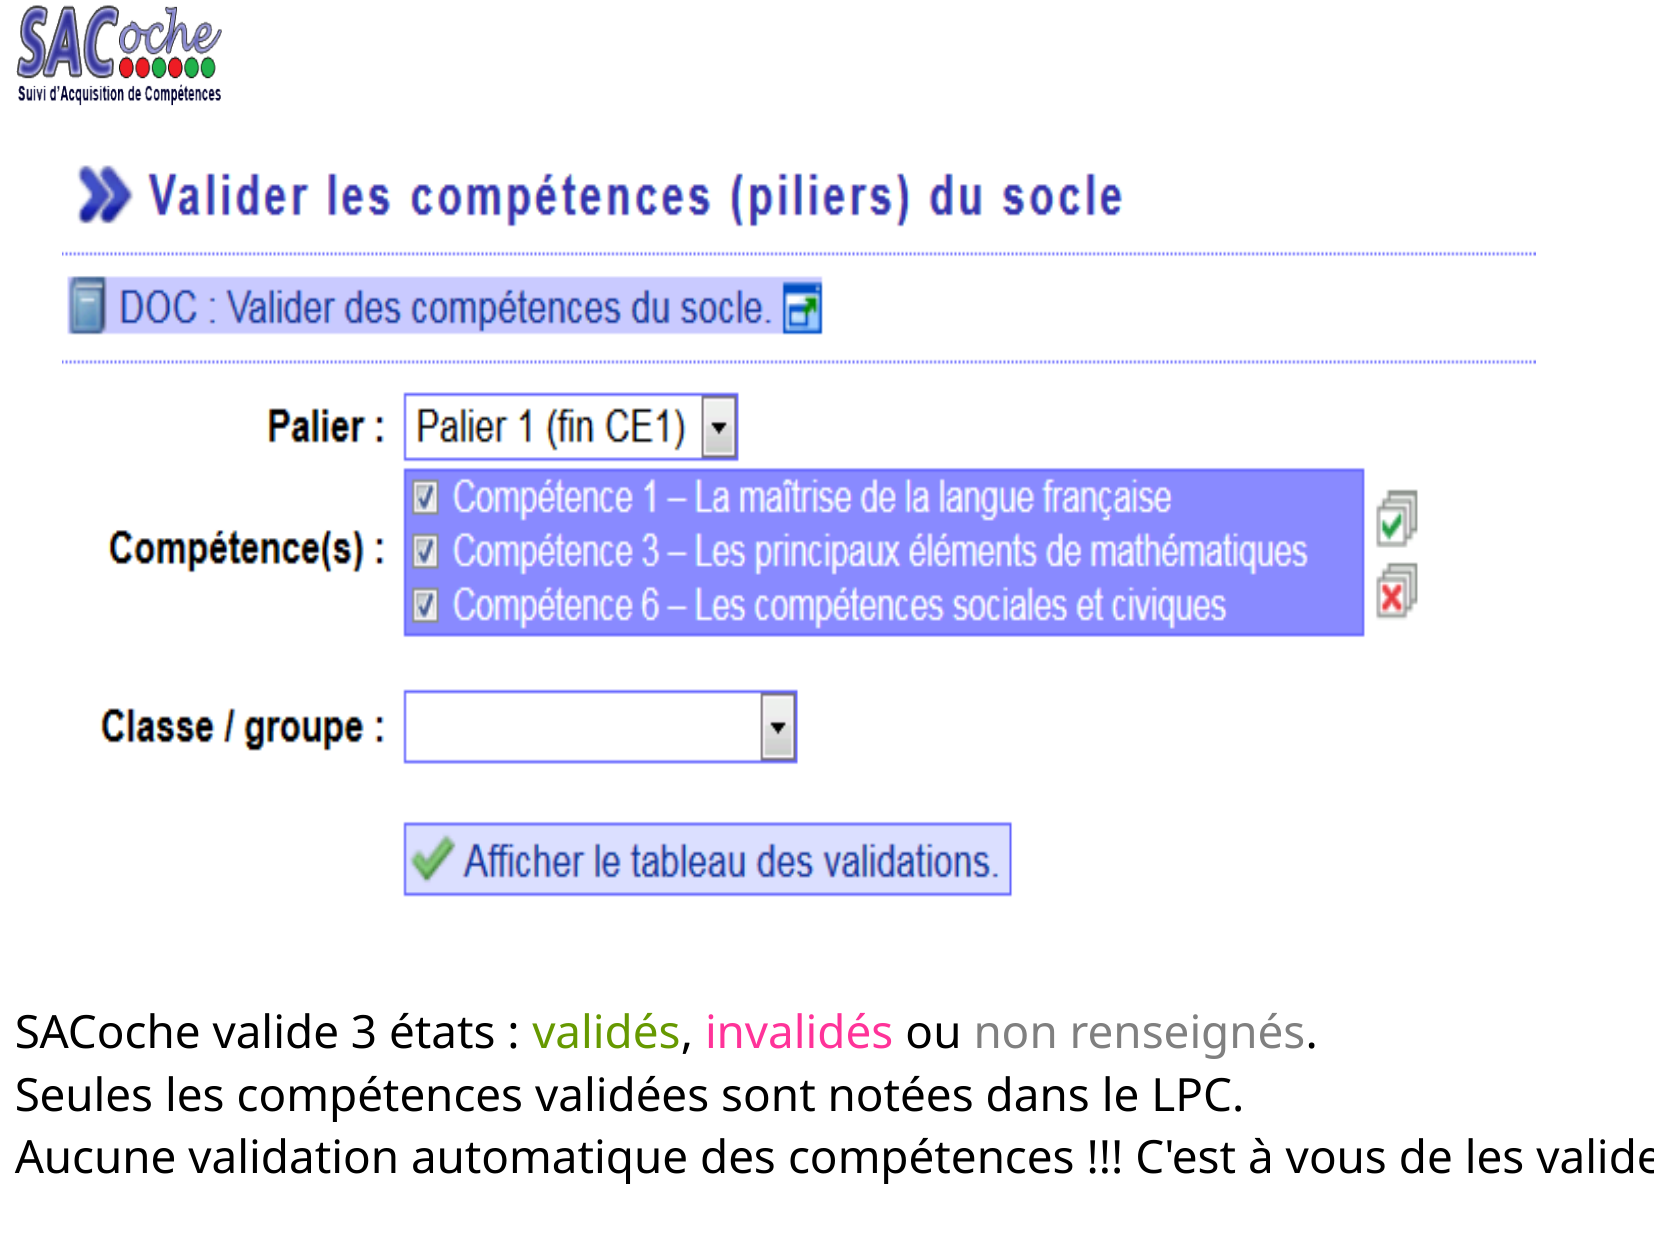

SACoche valide 3 états : validés, invalidés ou non renseignés.
Seules les compétences validées sont notées dans le LPC.
Aucune validation automatique des compétences !!! C'est à vous de les valider